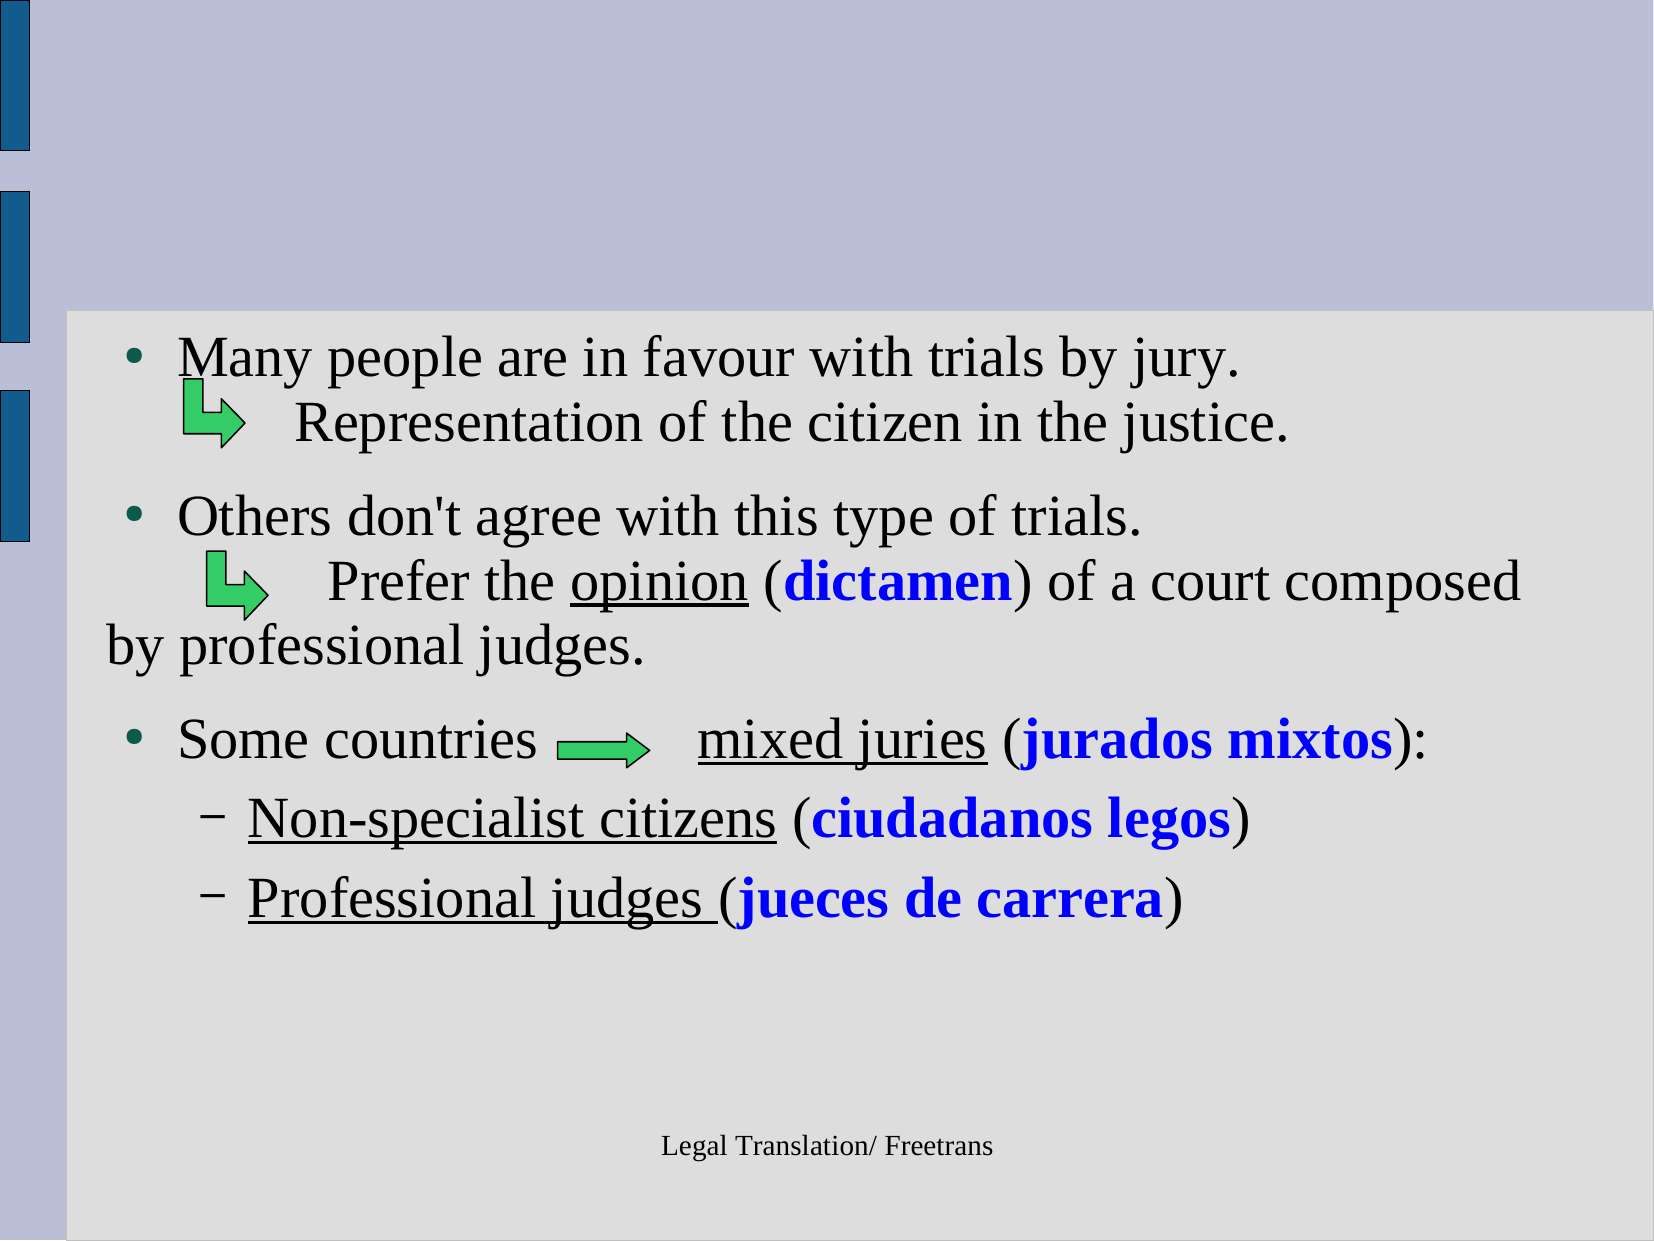

#
Many people are in favour with trials by jury.
 Representation of the citizen in the justice.
Others don't agree with this type of trials.
 			Prefer the opinion (dictamen) of a court composed by professional judges.
Some countries mixed juries (jurados mixtos):
Non-specialist citizens (ciudadanos legos)
Professional judges (jueces de carrera)
Legal Translation/ Freetrans